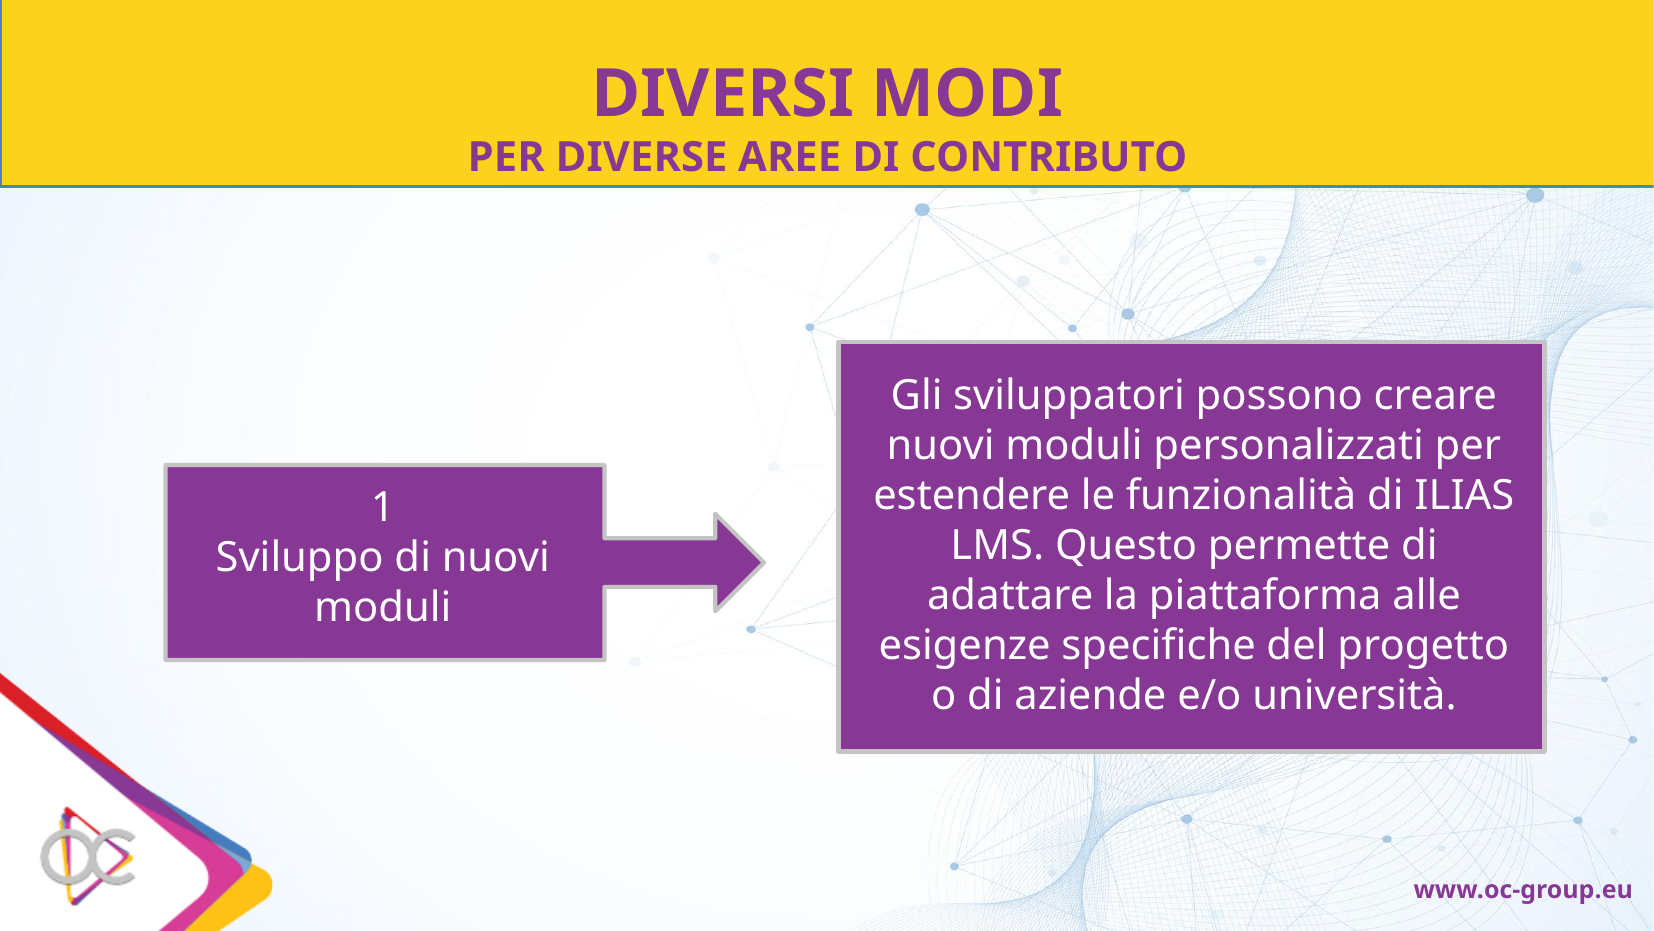

DIVERSI MODI
PER DIVERSE AREE DI CONTRIBUTO
Gli sviluppatori possono creare nuovi moduli personalizzati per estendere le funzionalità di ILIAS LMS. Questo permette di adattare la piattaforma alle esigenze specifiche del progetto o di aziende e/o università.
1
Sviluppo di nuovi moduli
www.oc-group.eu